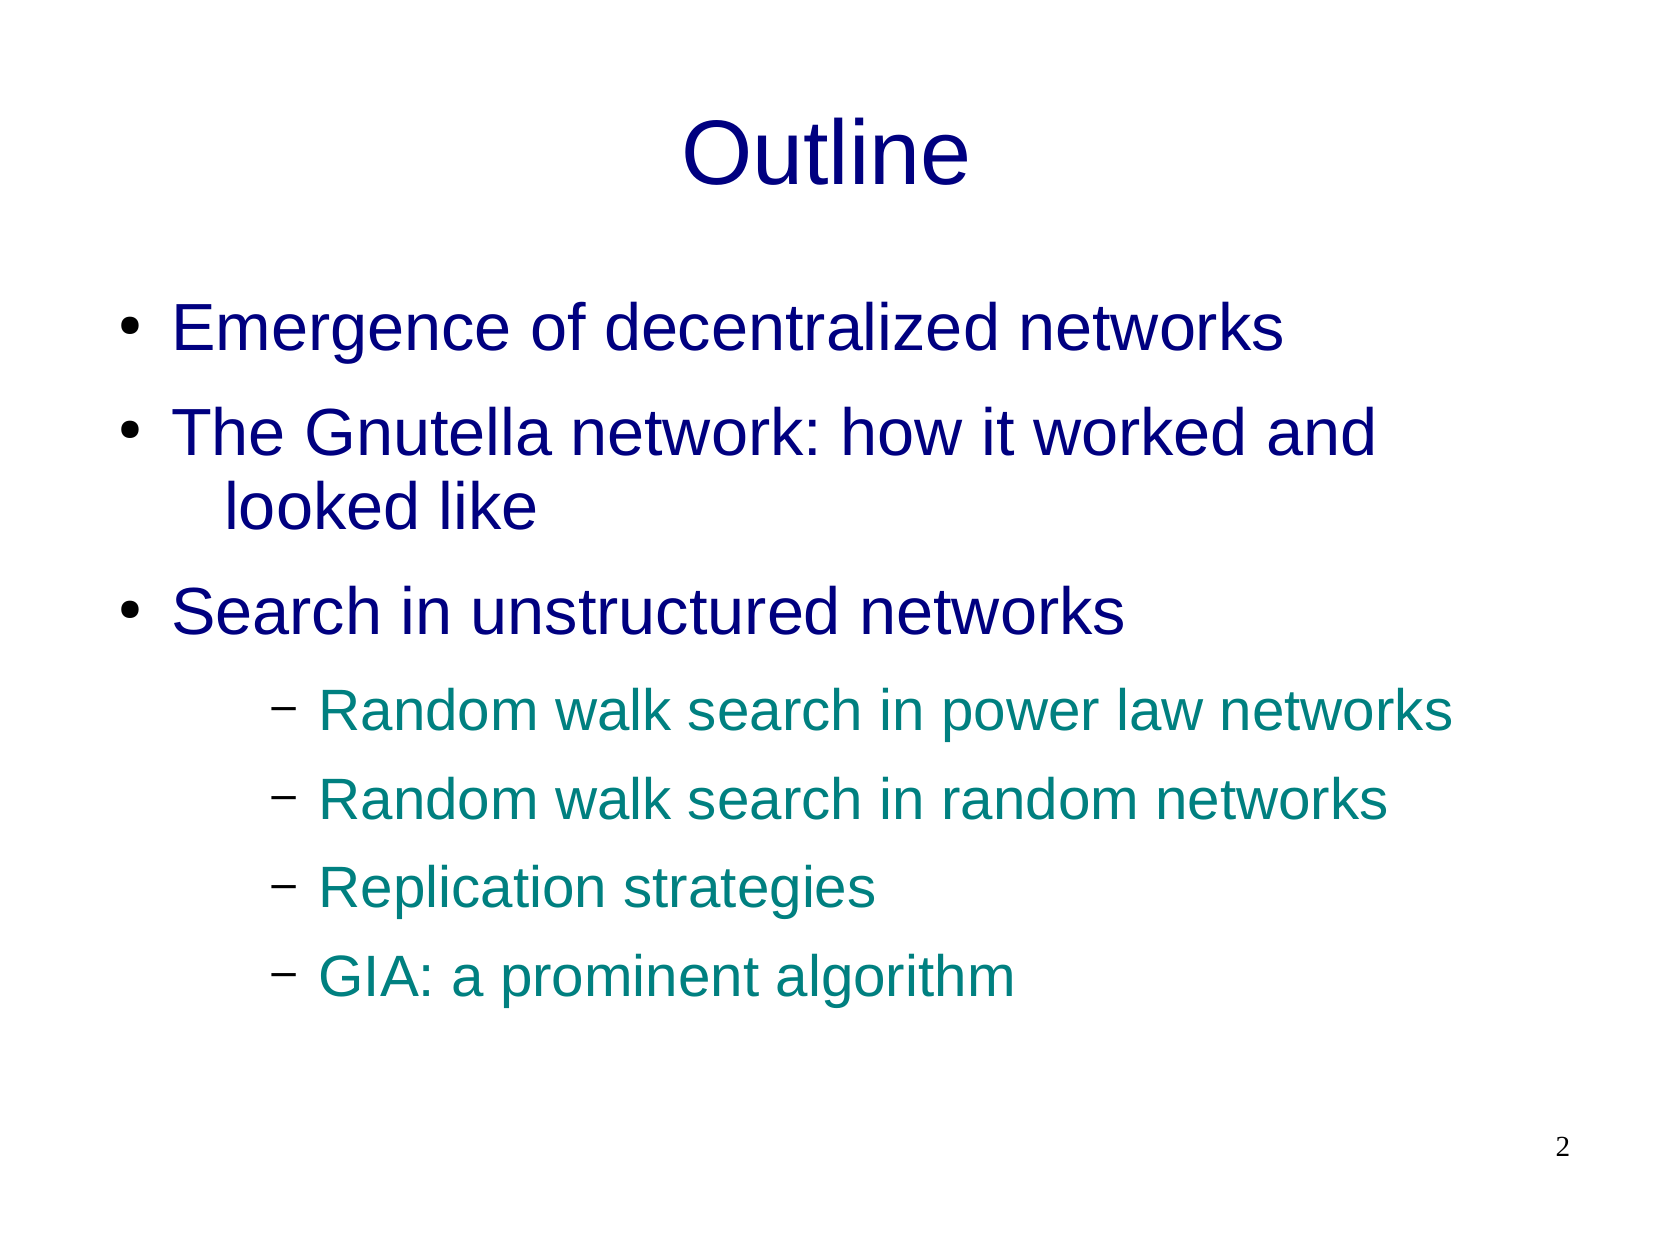

# Outline
Emergence of decentralized networks
The Gnutella network: how it worked and looked like
Search in unstructured networks
Random walk search in power law networks
Random walk search in random networks
Replication strategies
GIA: a prominent algorithm
2